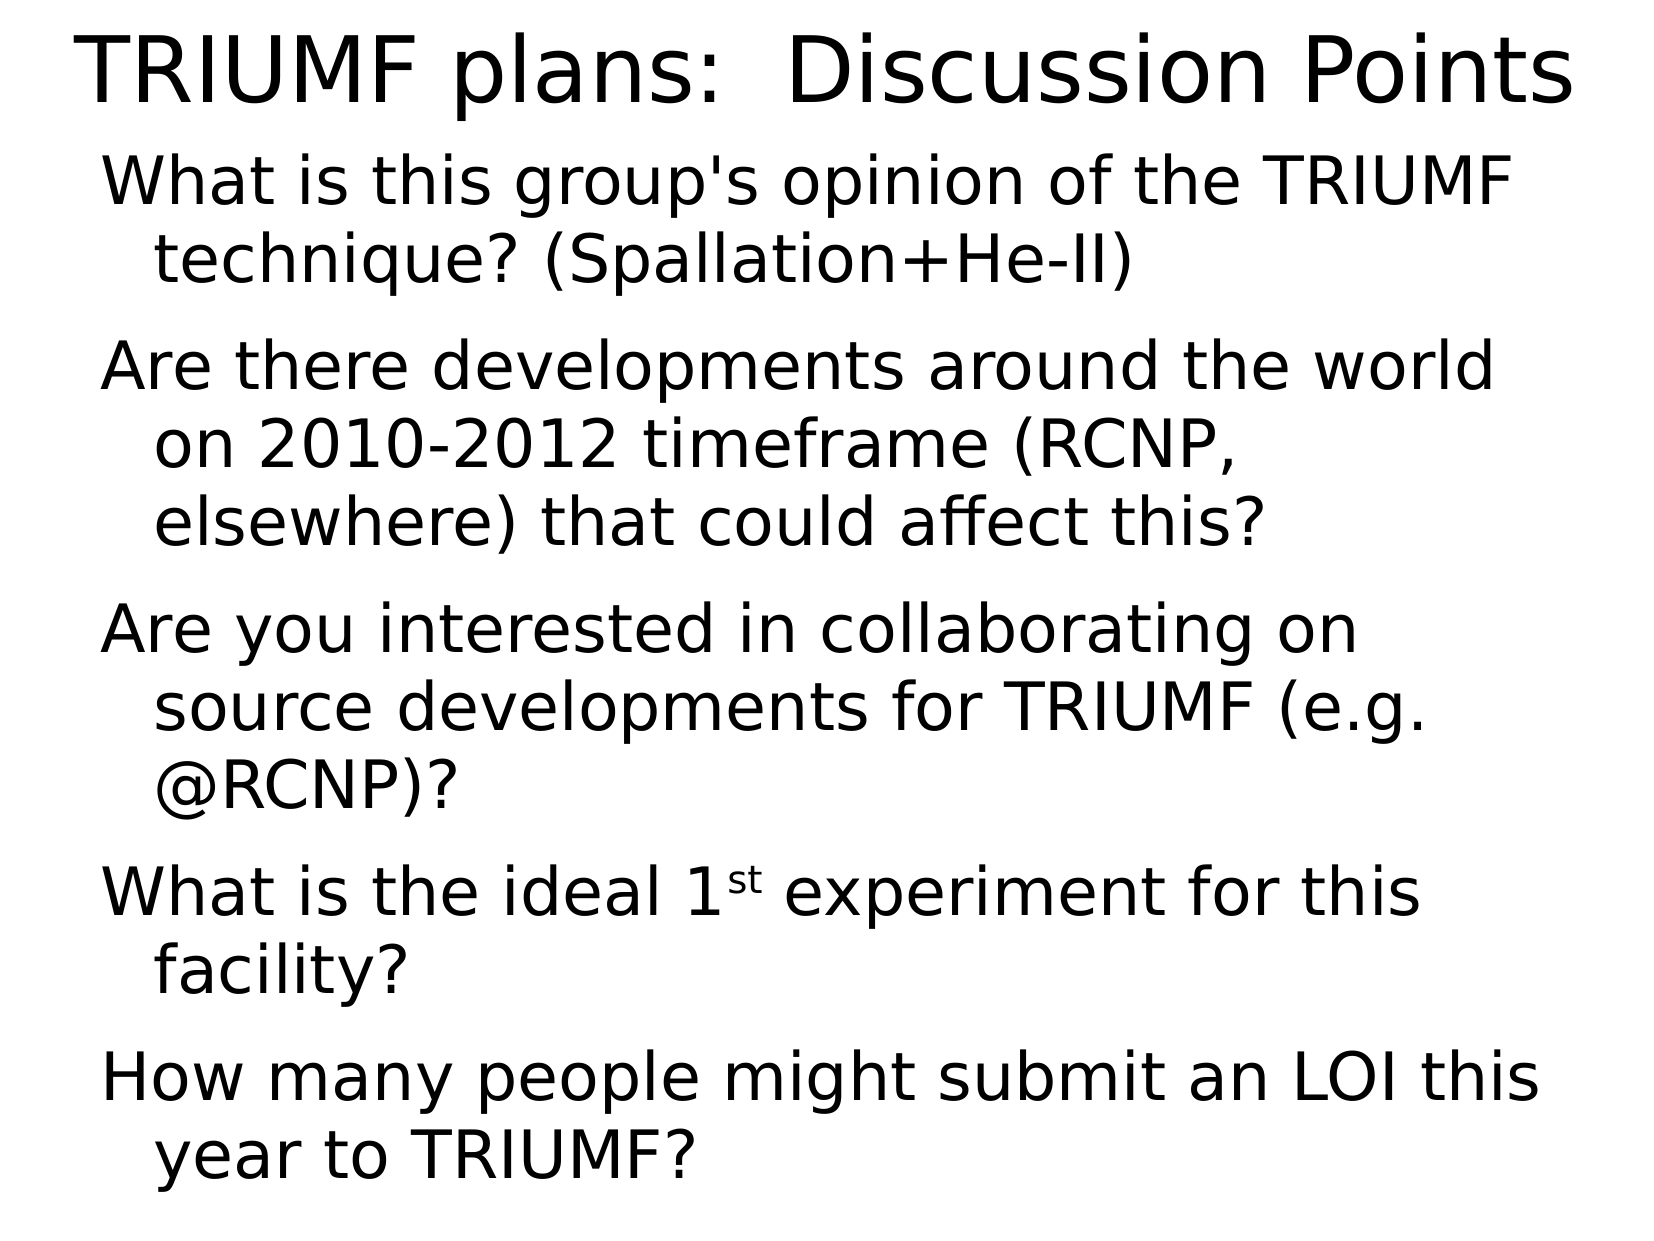

# TRIUMF plans: Discussion Points
What is this group's opinion of the TRIUMF technique? (Spallation+He-II)
Are there developments around the world on 2010-2012 timeframe (RCNP, elsewhere) that could affect this?
Are you interested in collaborating on source developments for TRIUMF (e.g. @RCNP)?
What is the ideal 1st experiment for this facility?
How many people might submit an LOI this year to TRIUMF?